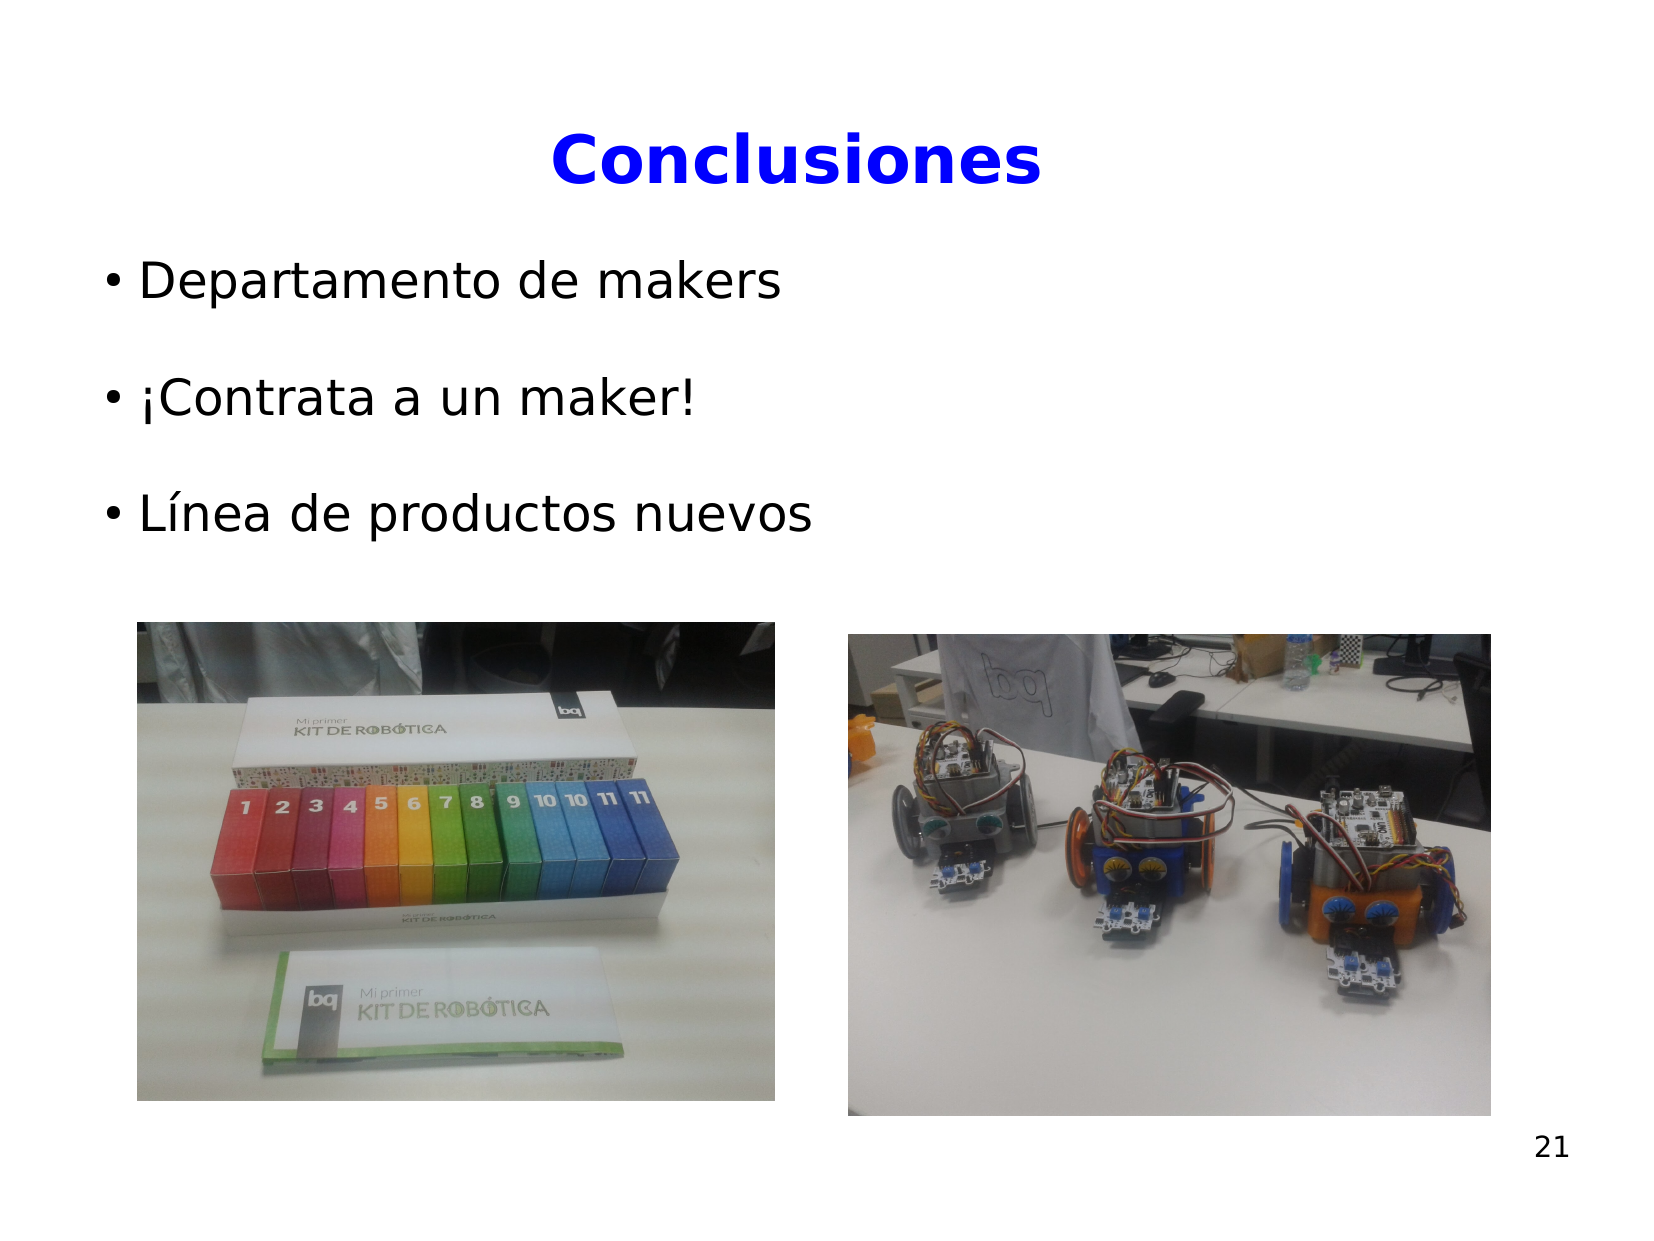

Conclusiones
 Departamento de makers
 ¡Contrata a un maker!
 Línea de productos nuevos
21